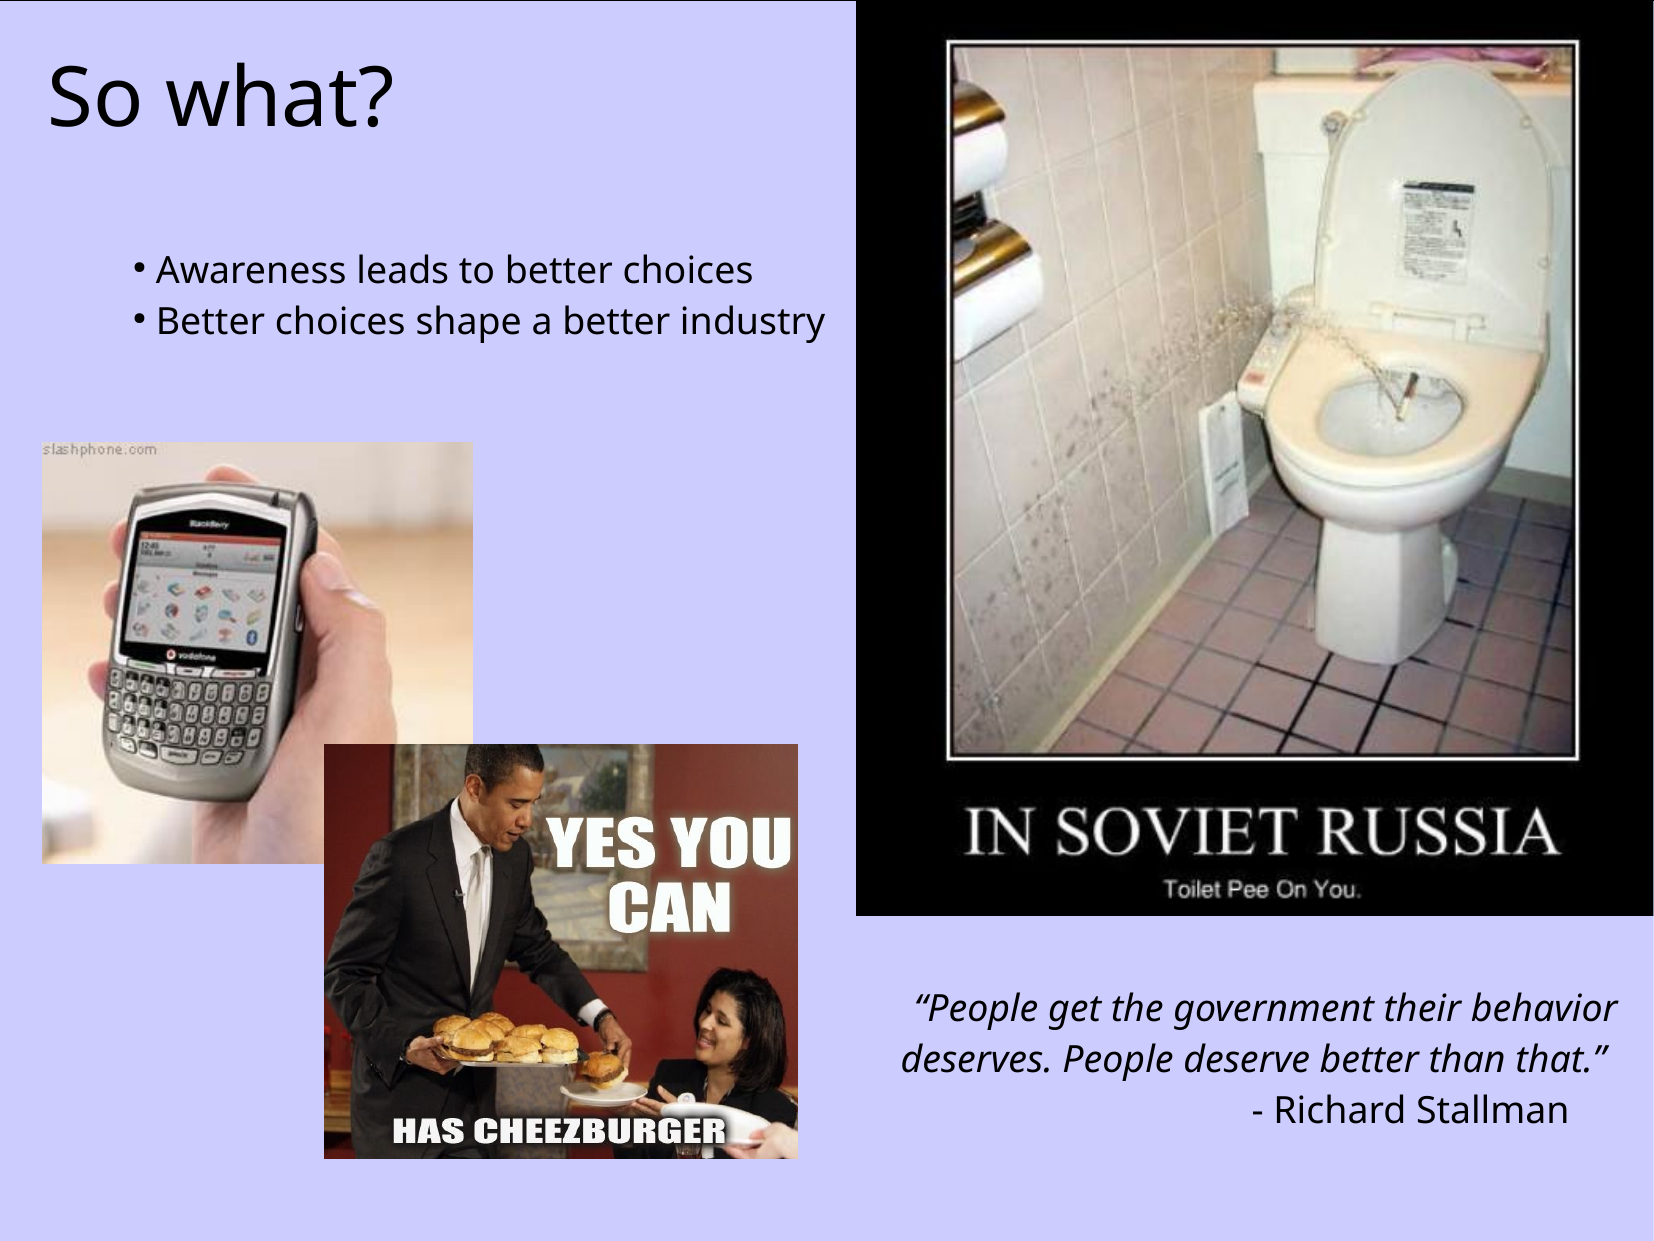

So what?
 Awareness leads to better choices
 Better choices shape a better industry
“People get the government their behavior deserves. People deserve better than that.”
 - Richard Stallman